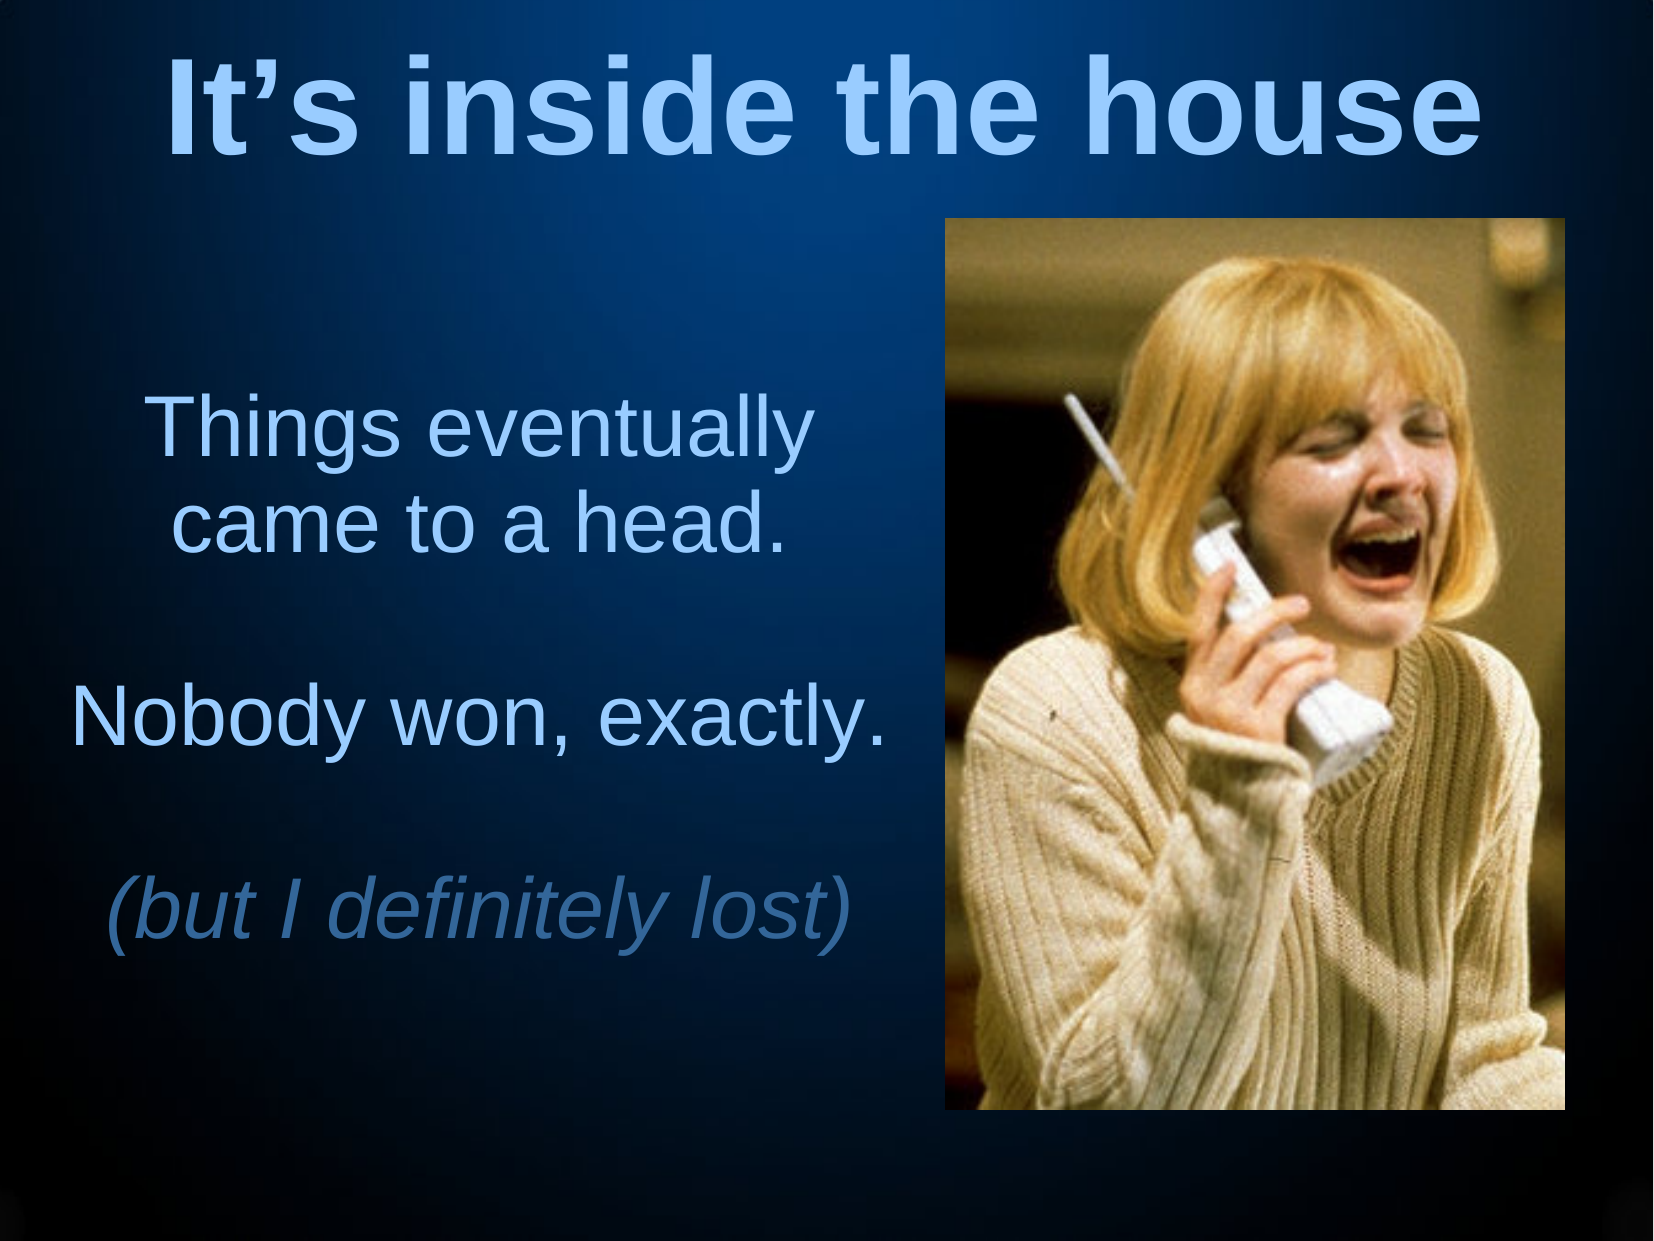

# It’s inside the house
Things eventually came to a head.
Nobody won, exactly.
(but I definitely lost)